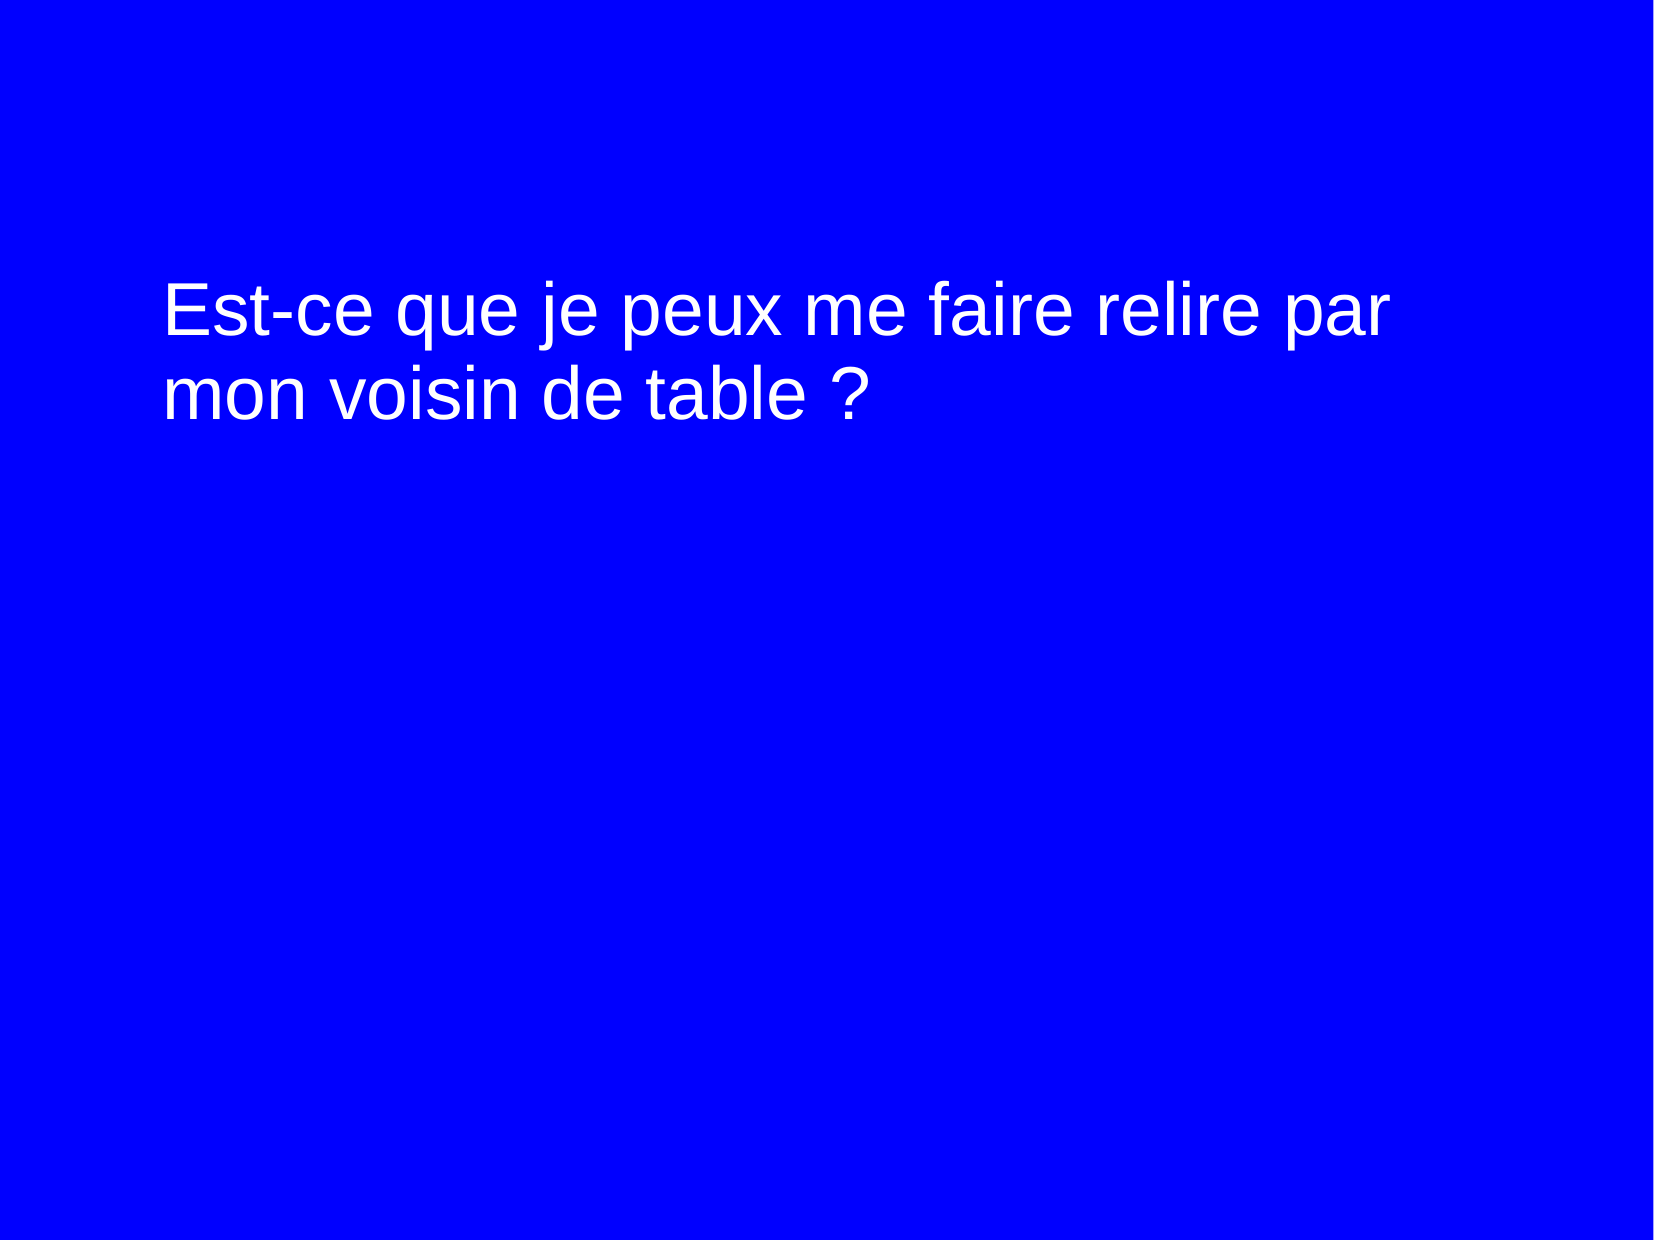

Est-ce que je peux me faire relire par mon voisin de table ?